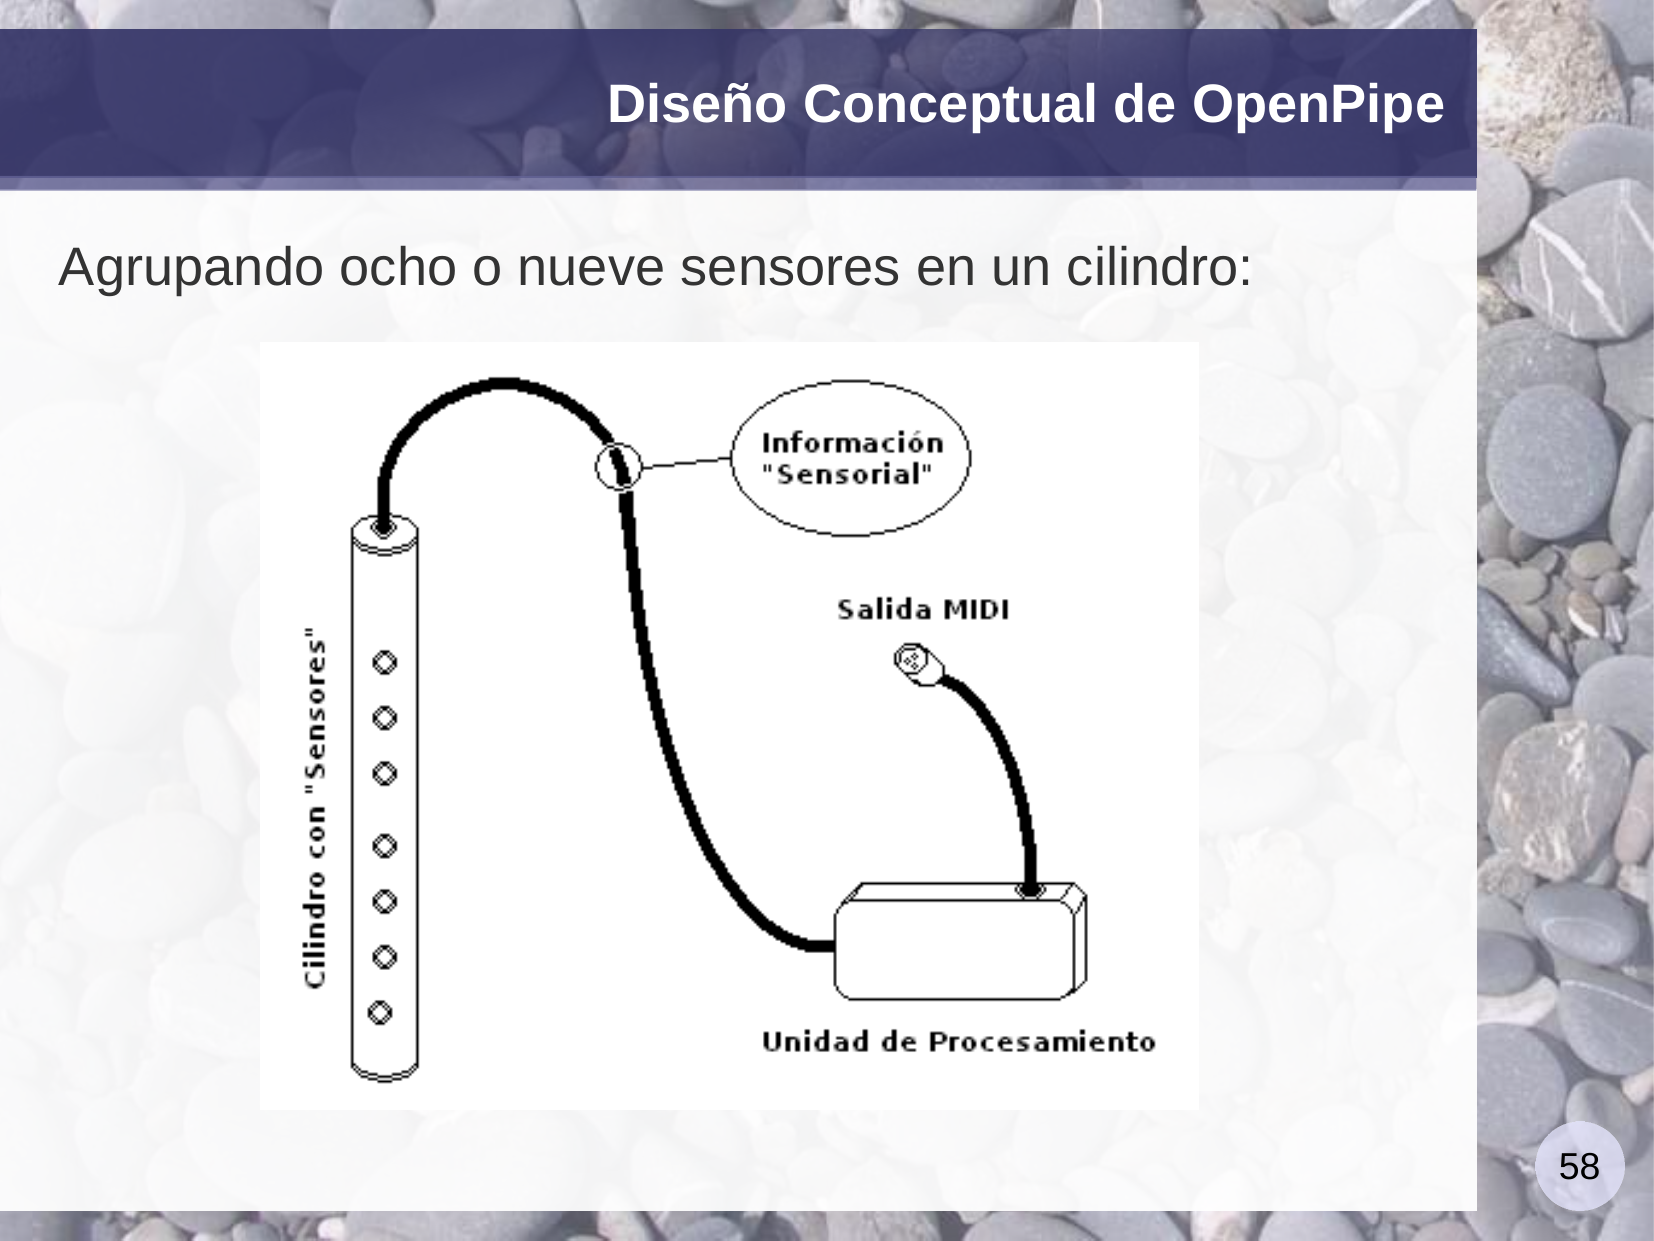

# Diseño Conceptual de OpenPipe
Agrupando ocho o nueve sensores en un cilindro: